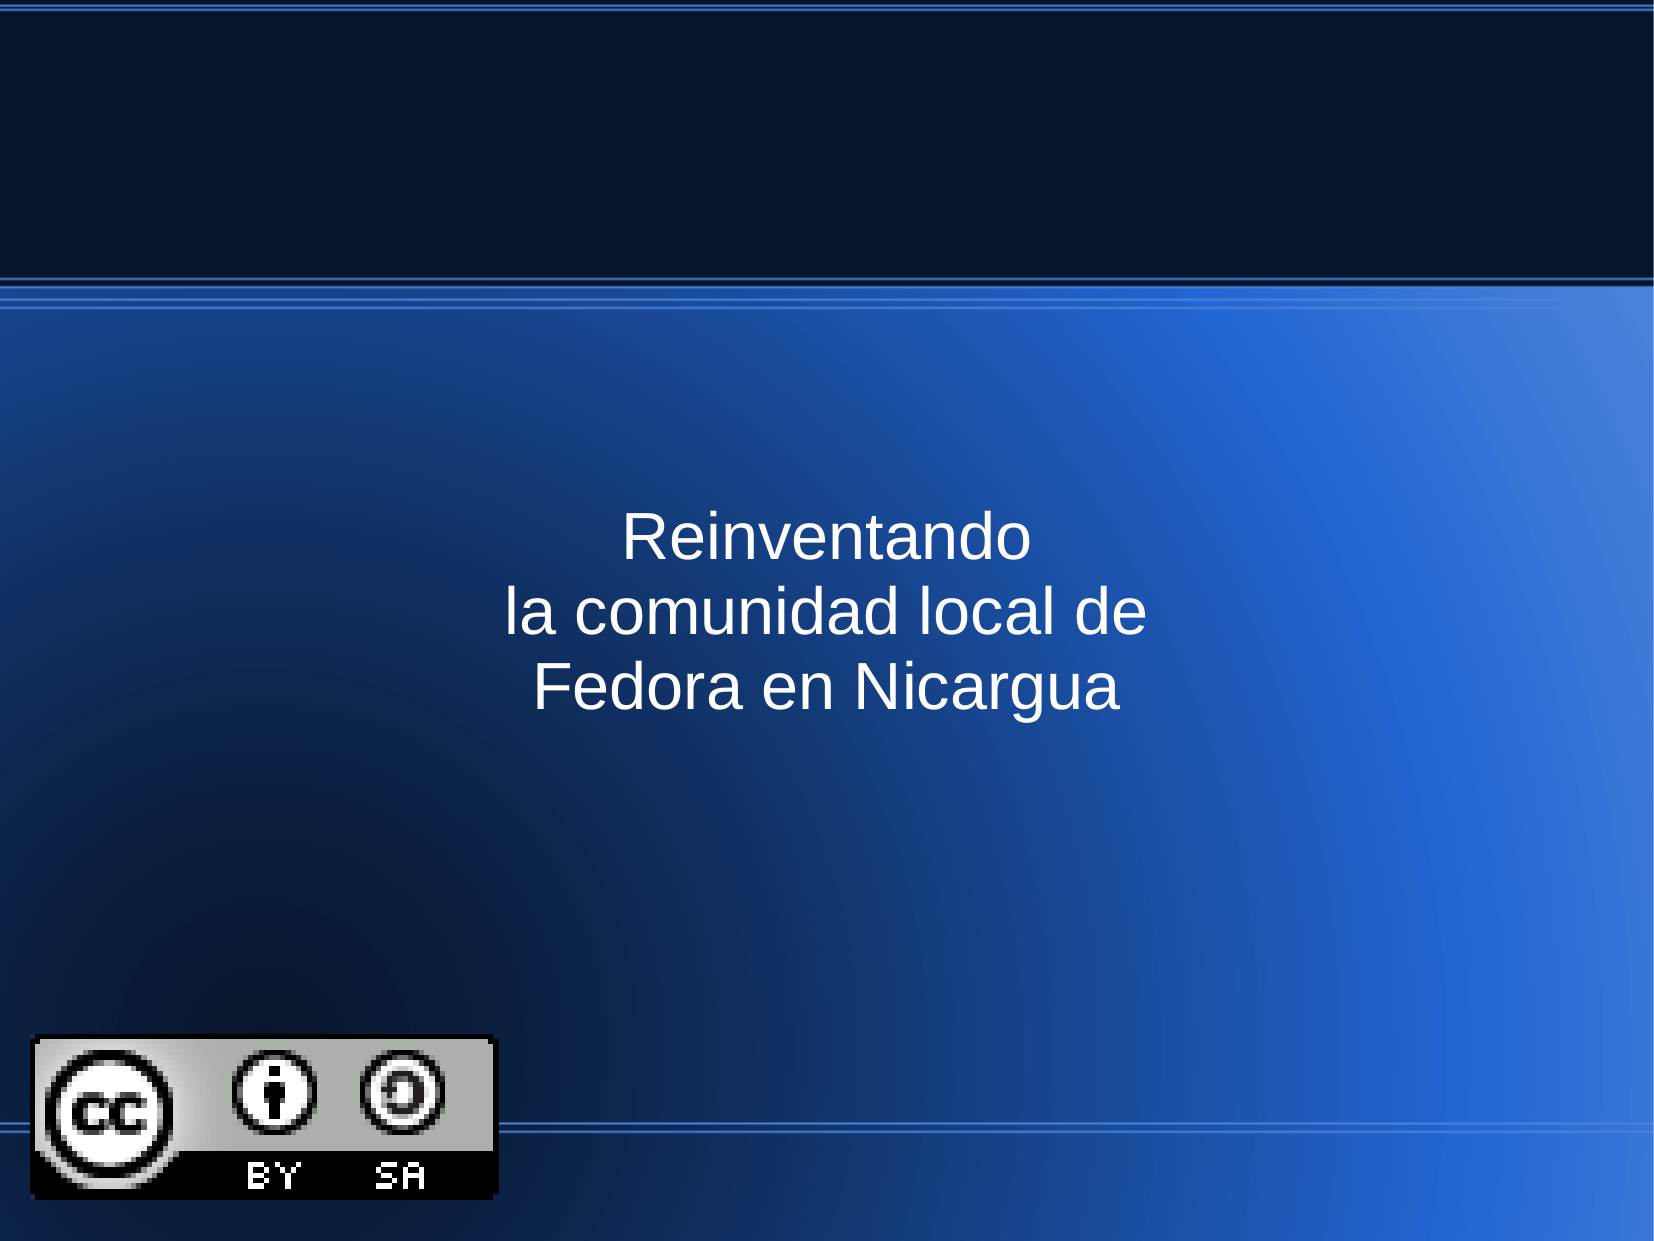

# Reinventando
la comunidad local de
Fedora en Nicargua